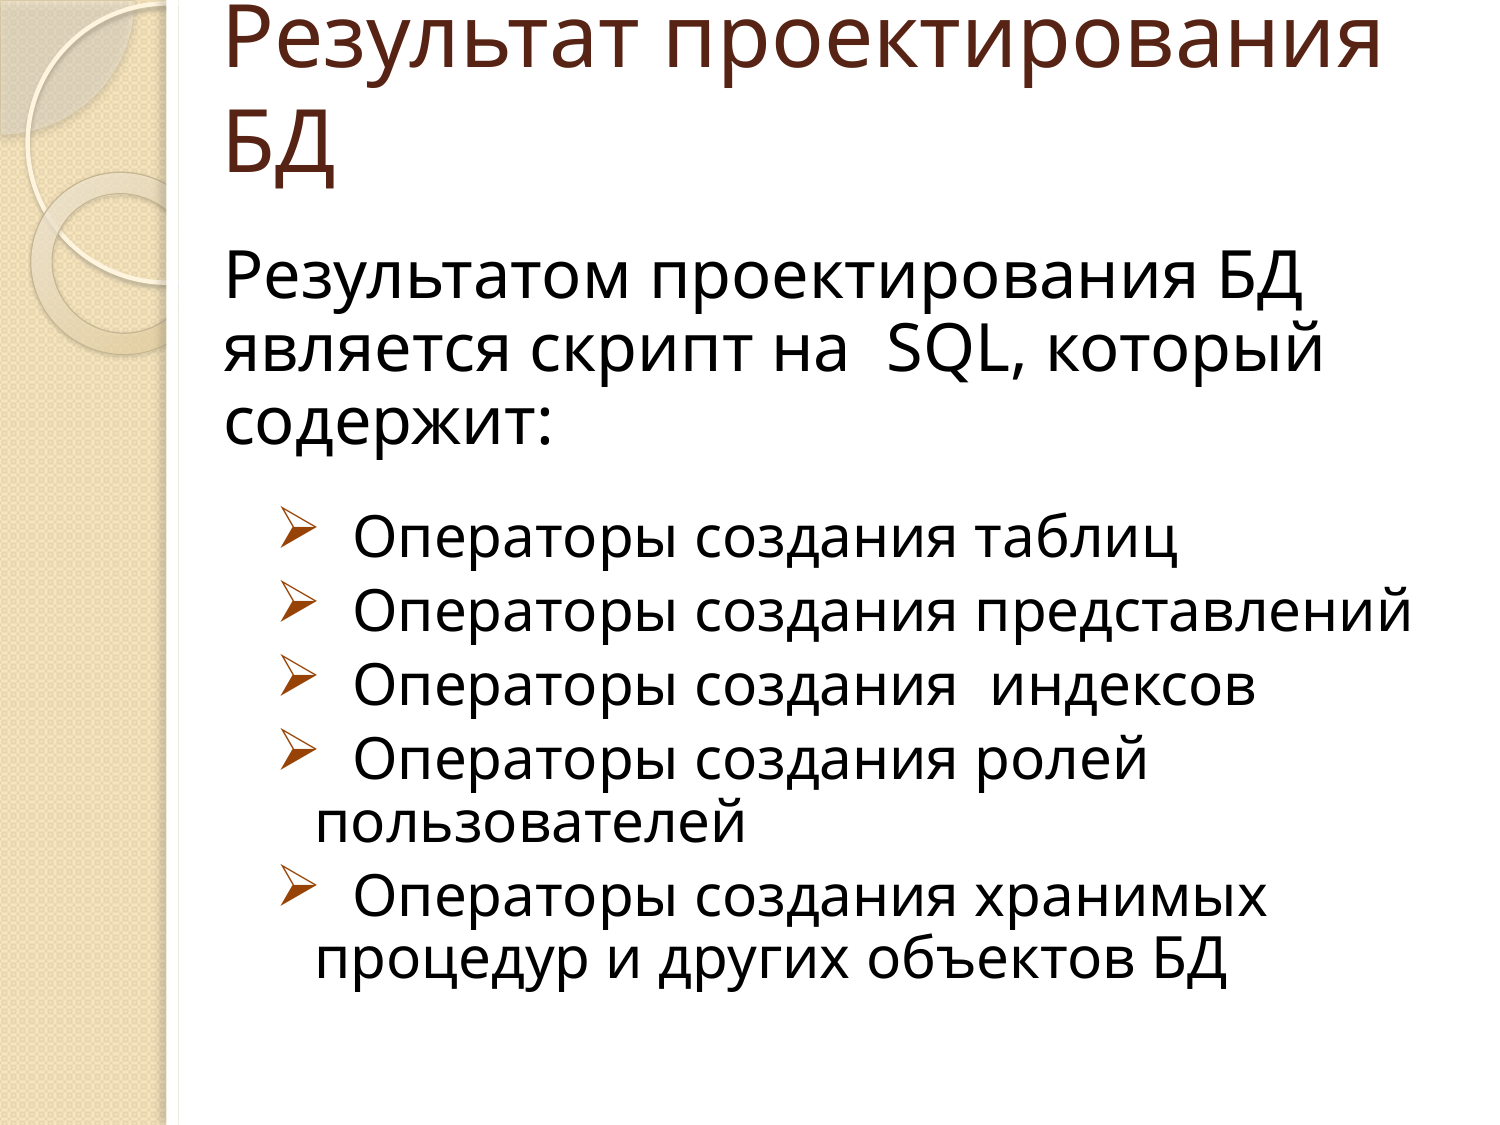

Результат проектирования БД
# Результатом проектирования БД является скрипт на SQL, который содержит:
 Операторы создания таблиц
 Операторы создания представлений
 Операторы создания индексов
 Операторы создания ролей пользователей
 Операторы создания хранимых процедур и других объектов БД